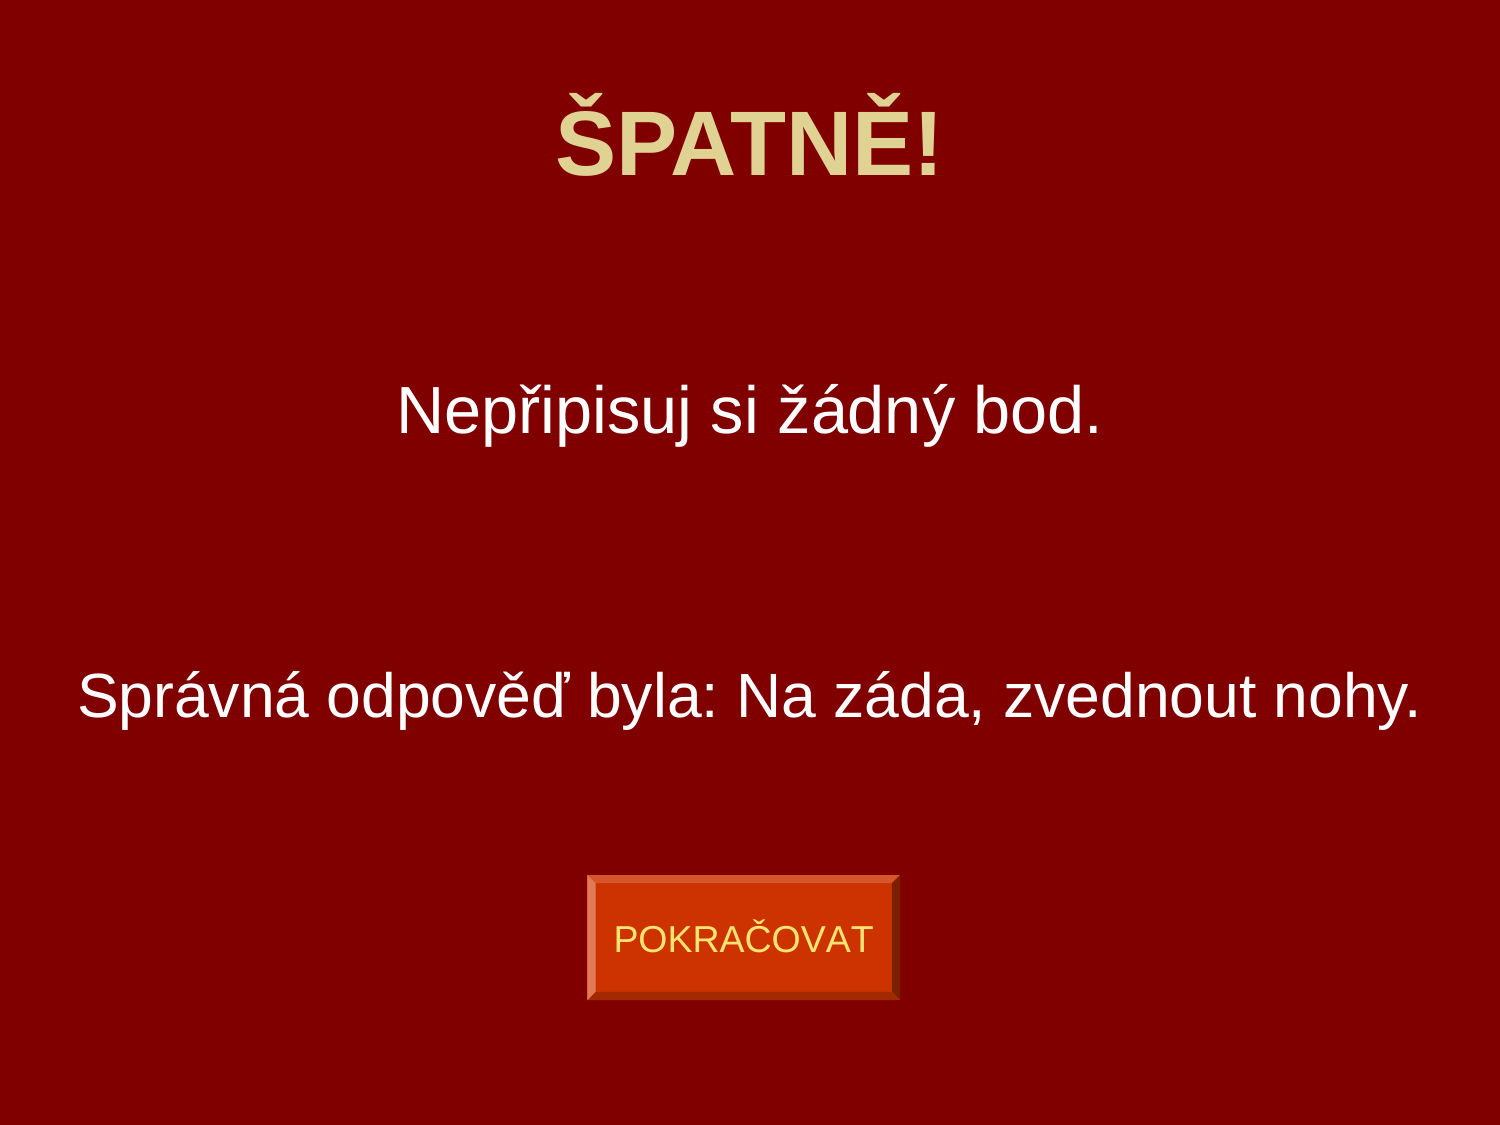

# ŠPATNĚ!
Nepřipisuj si žádný bod.
Správná odpověď byla: Na záda, zvednout nohy.
POKRAČOVAT